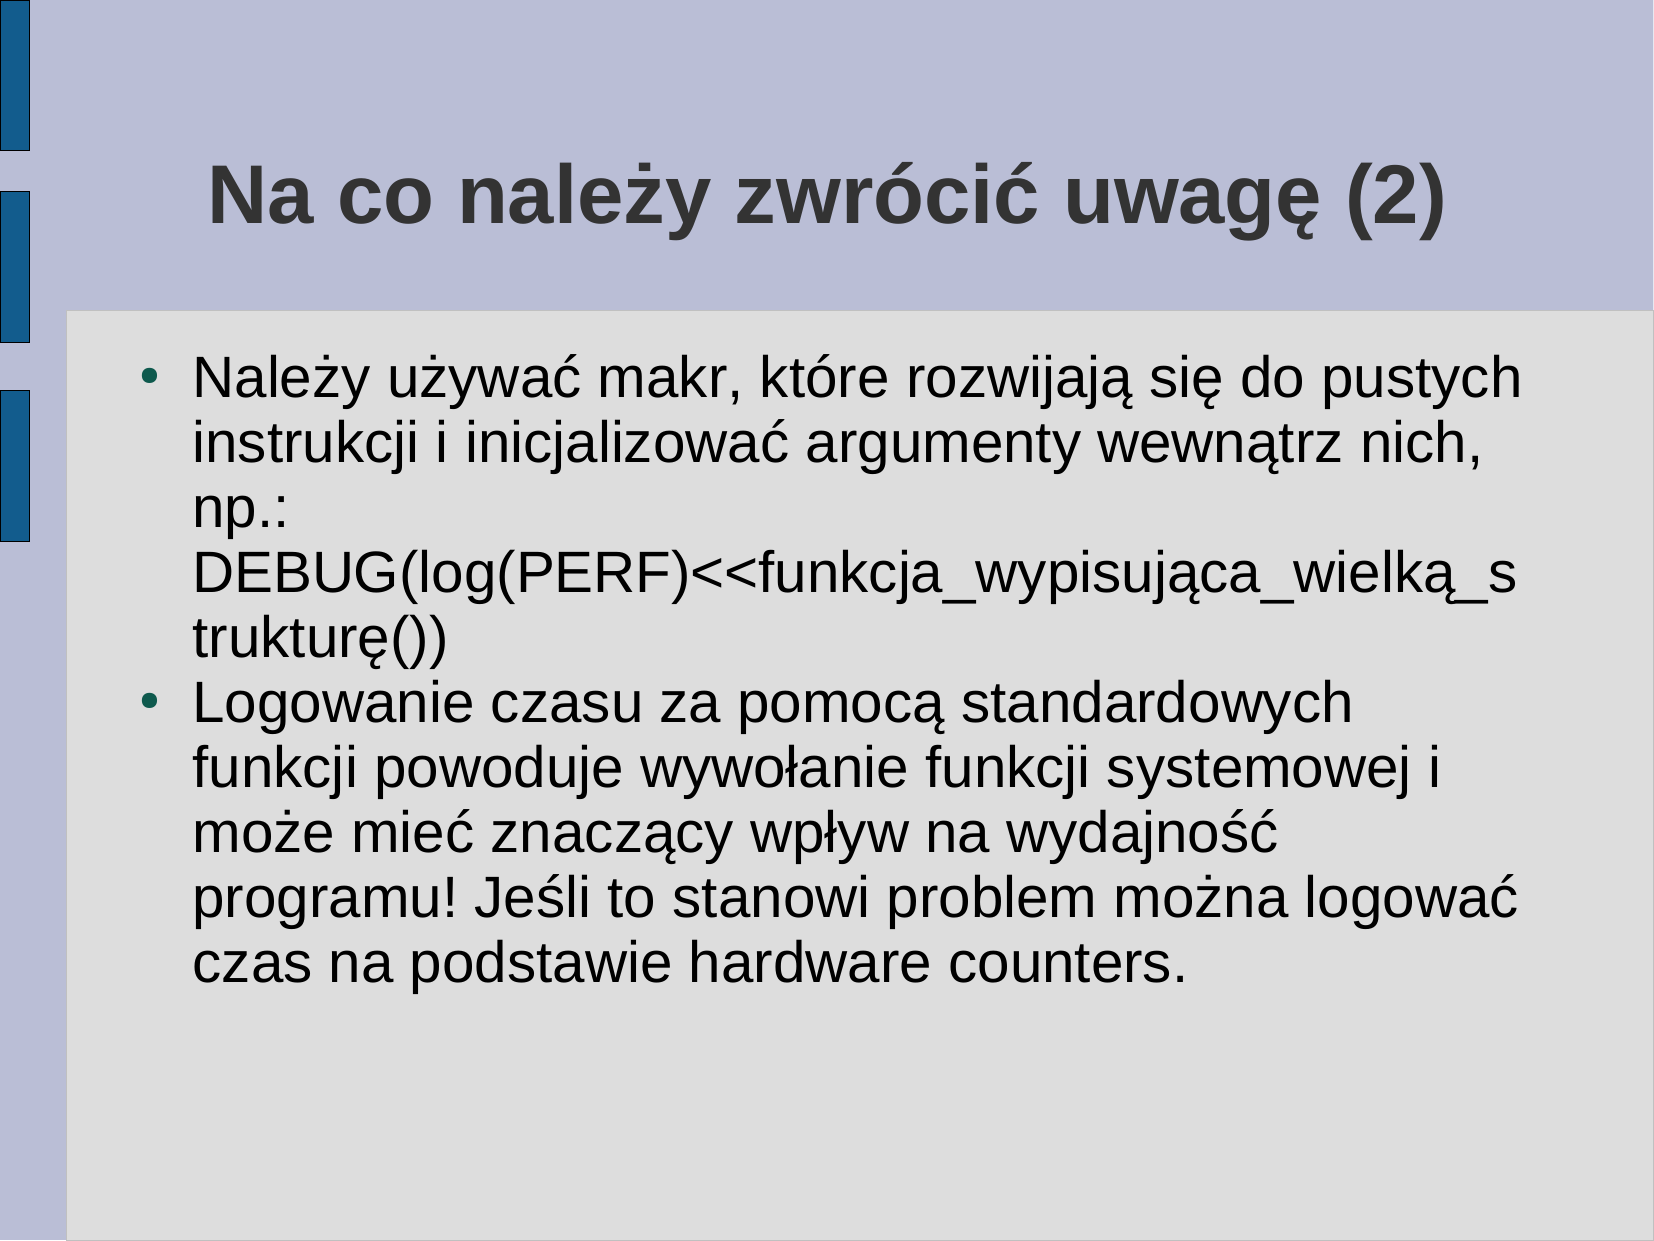

# Na co należy zwrócić uwagę (2)
Należy używać makr, które rozwijają się do pustych instrukcji i inicjalizować argumenty wewnątrz nich, np.: DEBUG(log(PERF)<<funkcja_wypisująca_wielką_strukturę())
Logowanie czasu za pomocą standardowych funkcji powoduje wywołanie funkcji systemowej i może mieć znaczący wpływ na wydajność programu! Jeśli to stanowi problem można logować czas na podstawie hardware counters.